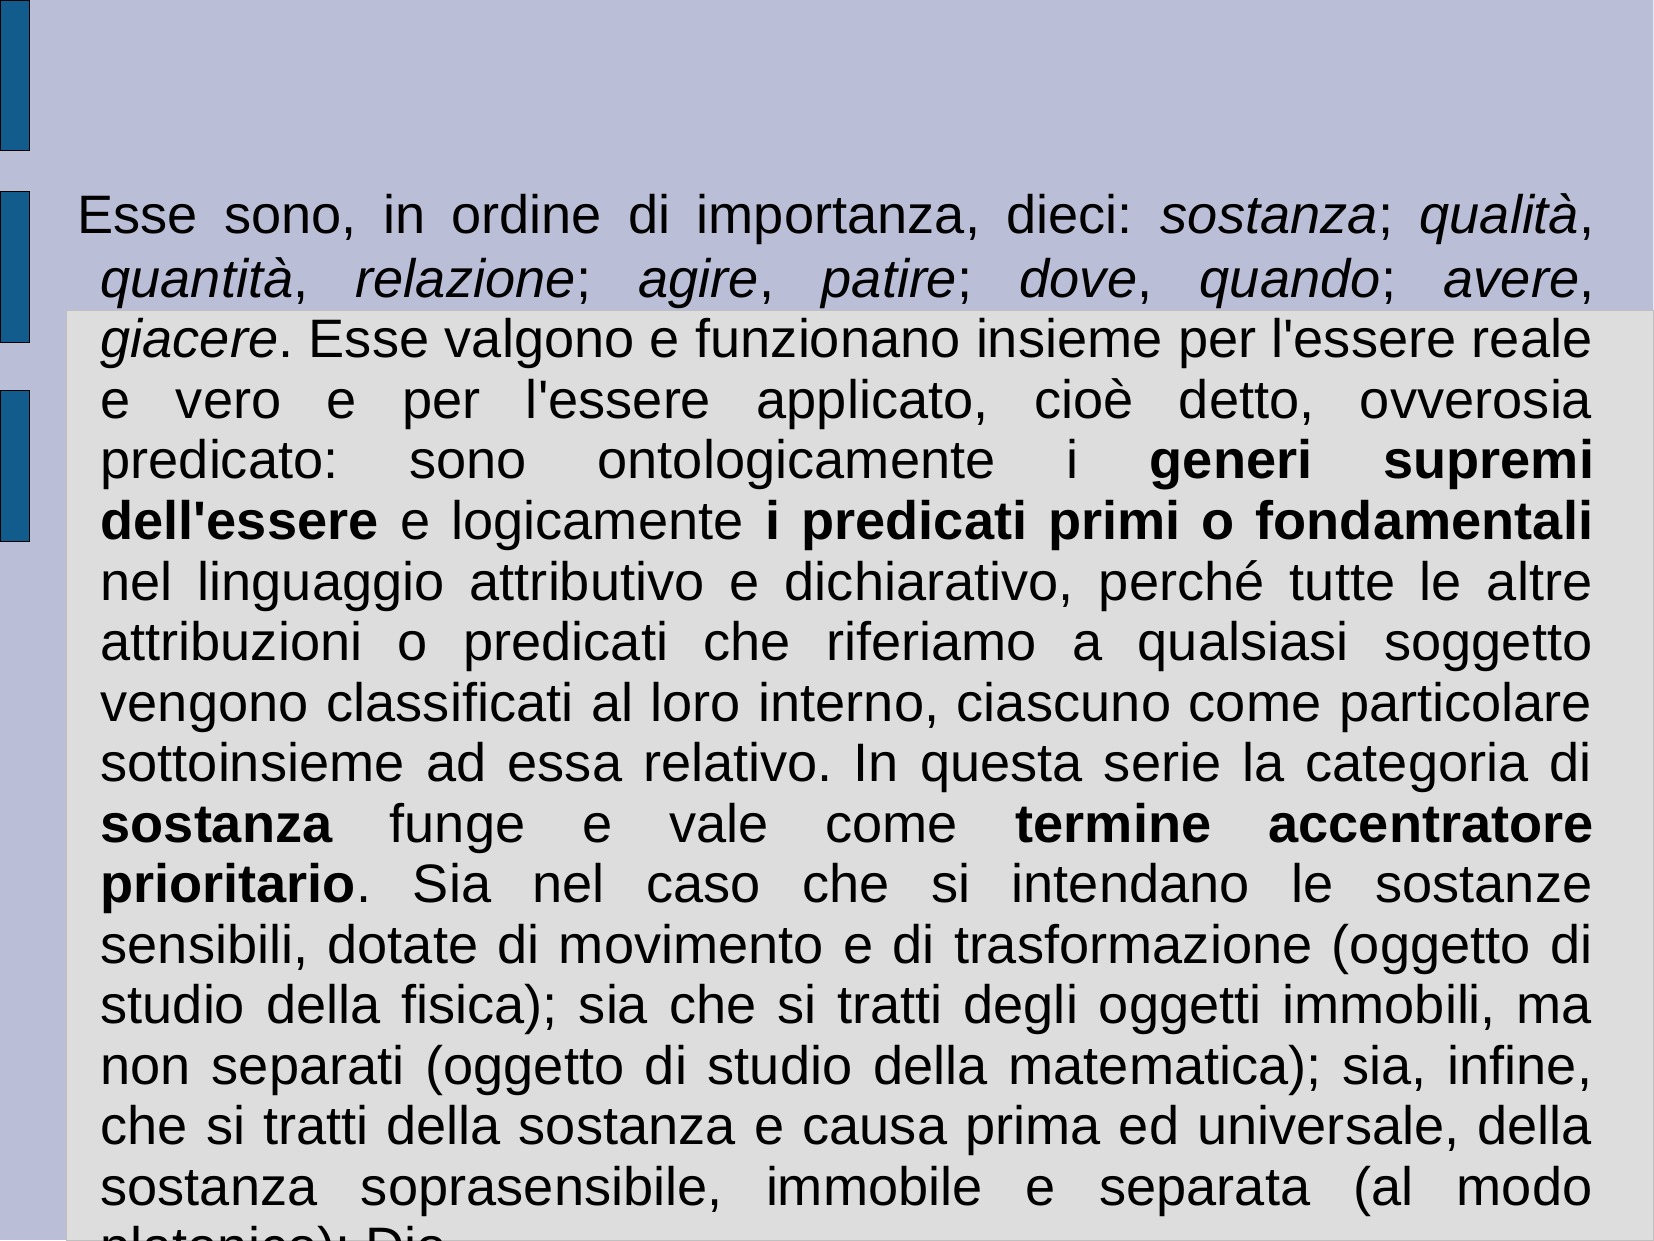

#
 Esse sono, in ordine di importanza, dieci: sostanza; qualità, quantità, relazione; agire, patire; dove, quando; avere, giacere. Esse valgono e funzionano insieme per l'essere reale e vero e per l'essere applicato, cioè detto, ovverosia predicato: sono ontologicamente i generi supremi dell'essere e logicamente i predicati primi o fondamentali nel linguaggio attributivo e dichiarativo, perché tutte le altre attribuzioni o predicati che riferiamo a qualsiasi soggetto vengono classificati al loro interno, ciascuno come particolare sottoinsieme ad essa relativo. In questa serie la categoria di sostanza funge e vale come termine accentratore prioritario. Sia nel caso che si intendano le sostanze sensibili, dotate di movimento e di trasformazione (oggetto di studio della fisica); sia che si tratti degli oggetti immobili, ma non separati (oggetto di studio della matematica); sia, infine, che si tratti della sostanza e causa prima ed universale, della sostanza soprasensibile, immobile e separata (al modo platonico): Dio.